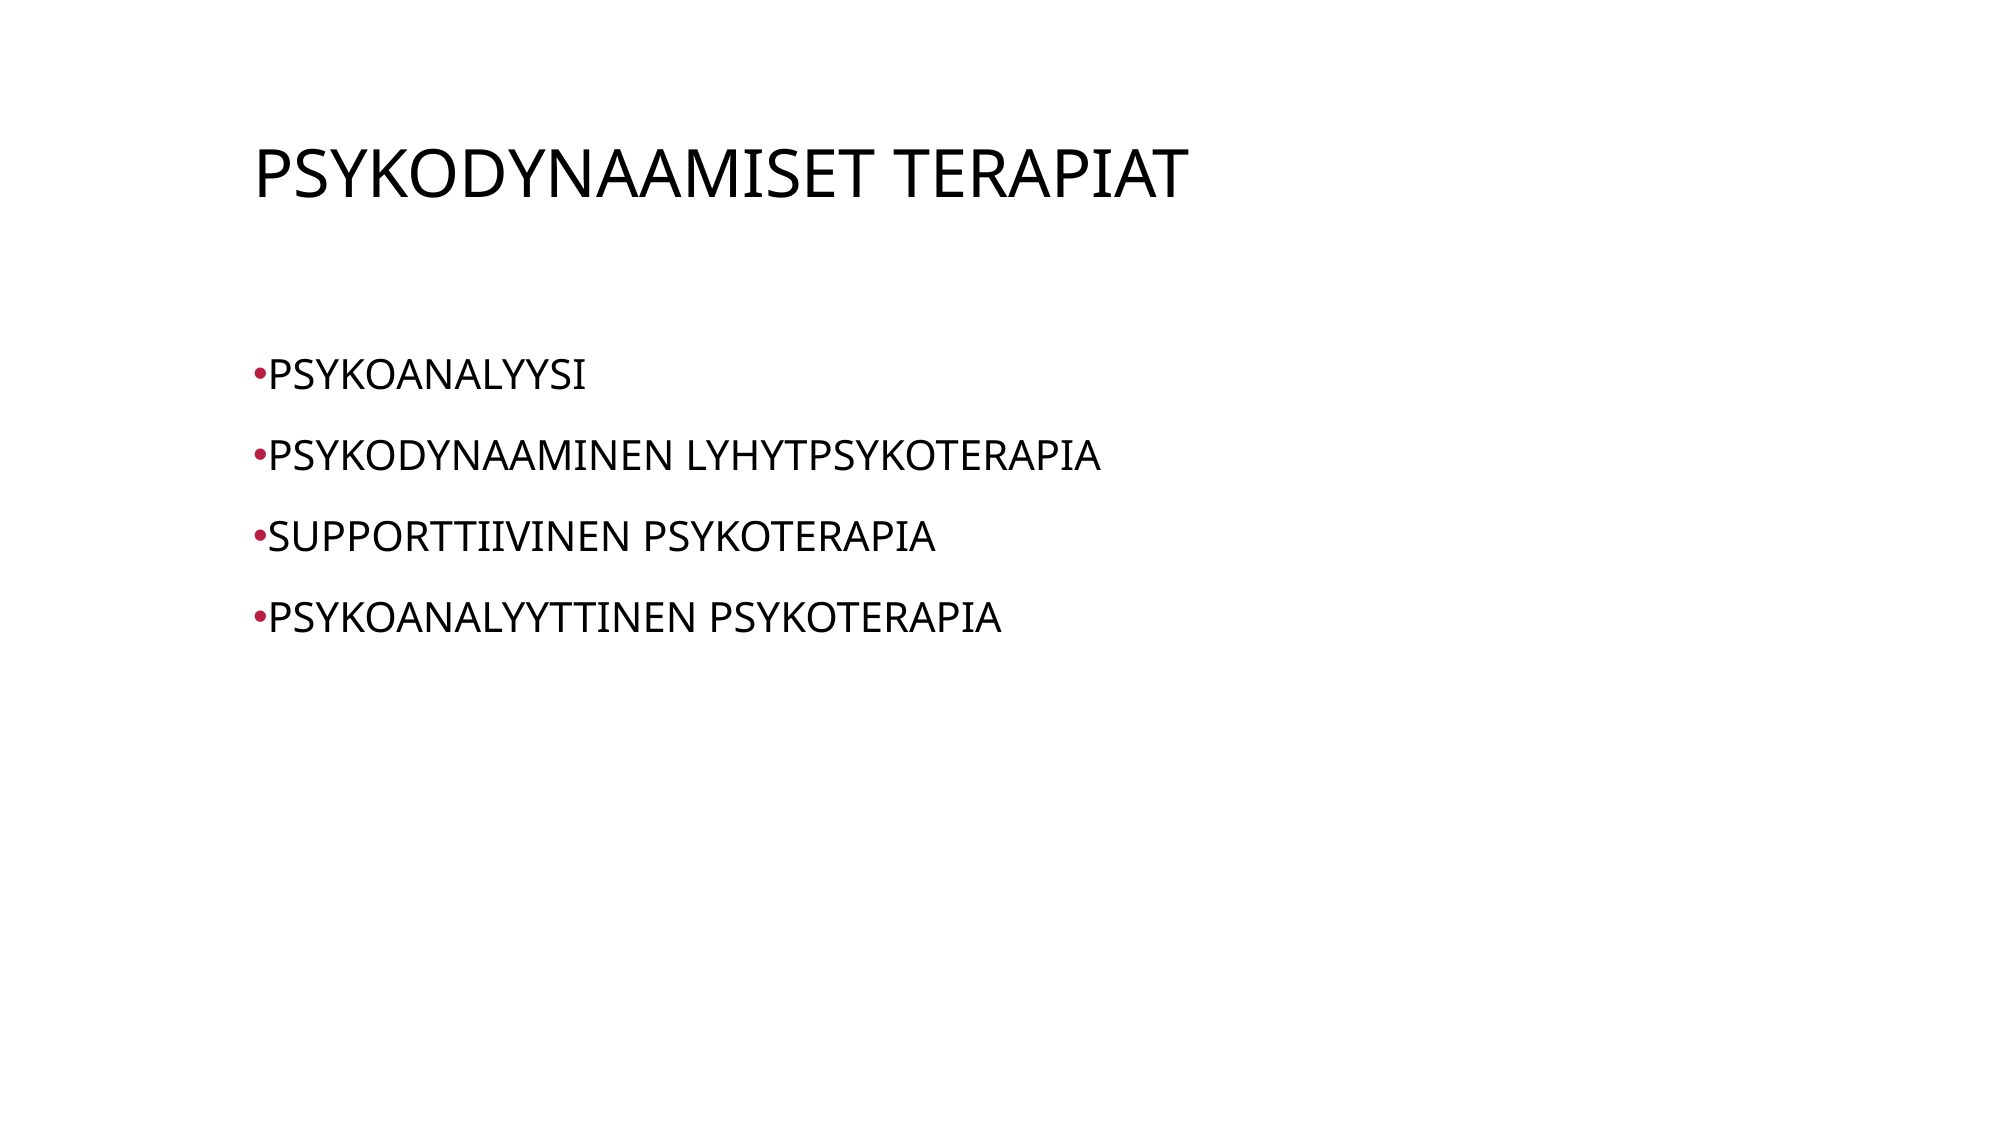

# PSYKODYNAAMISET TERAPIAT
PSYKOANALYYSI
PSYKODYNAAMINEN LYHYTPSYKOTERAPIA
SUPPORTTIIVINEN PSYKOTERAPIA
PSYKOANALYYTTINEN PSYKOTERAPIA